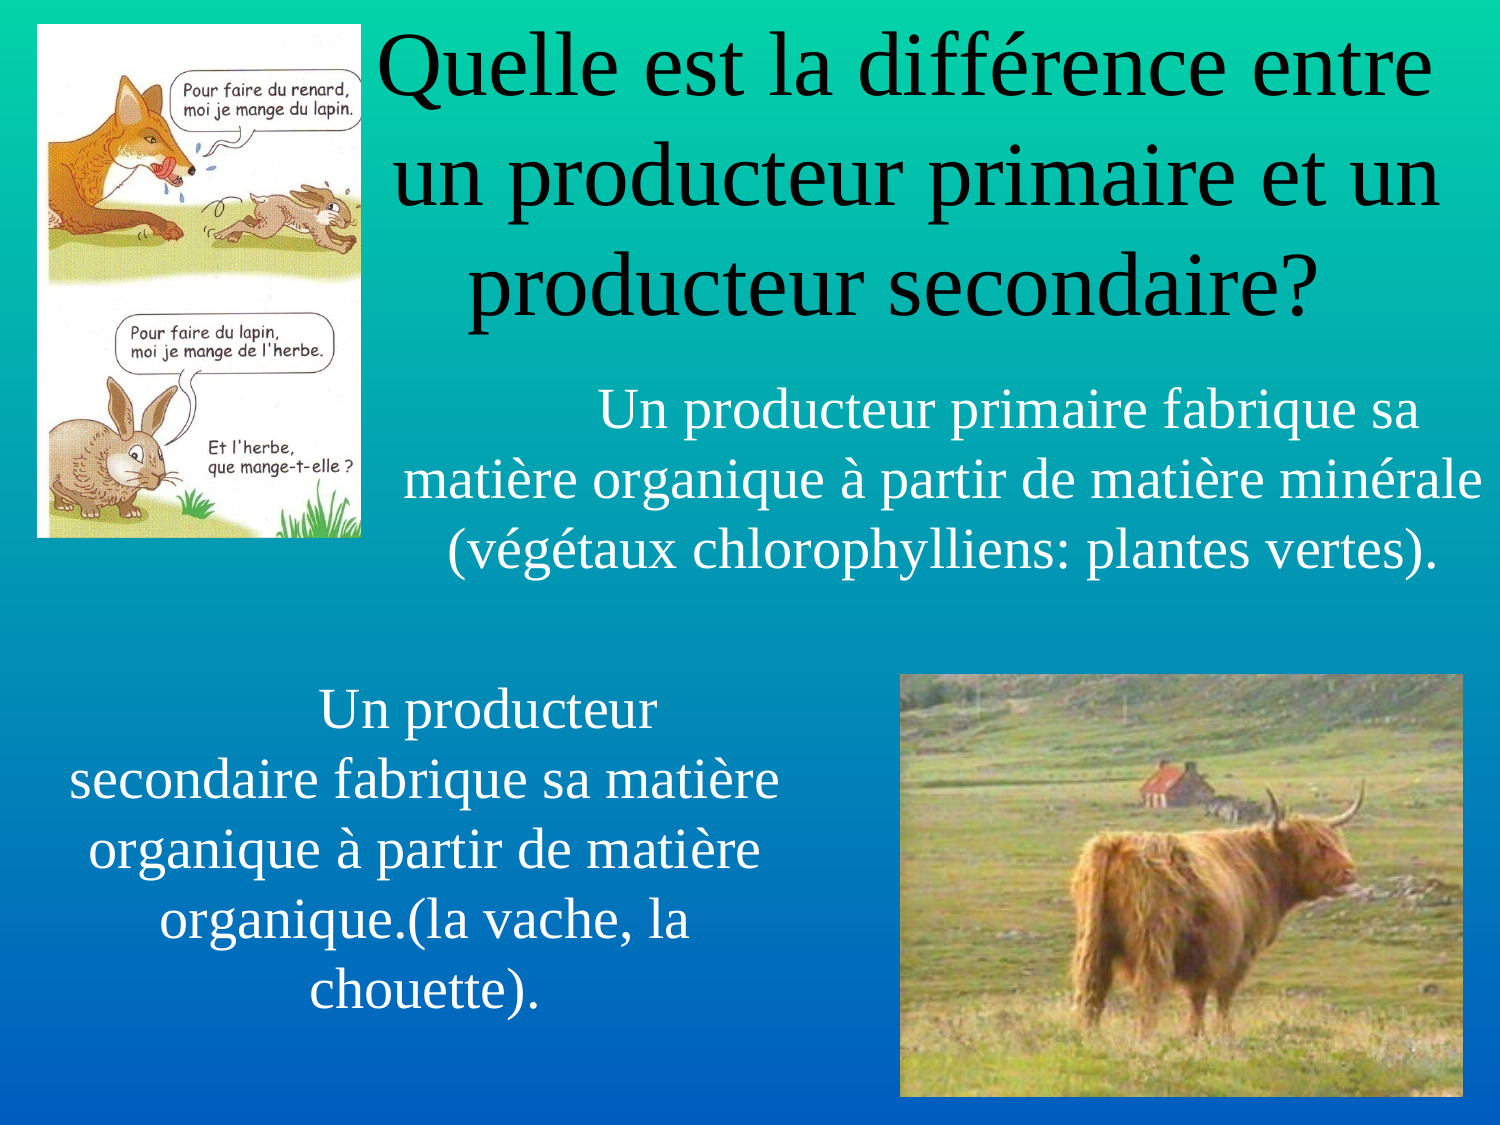

Quelle est la différence entre un producteur primaire et un producteur secondaire?
 Un producteur primaire fabrique sa matière organique à partir de matière minérale (végétaux chlorophylliens: plantes vertes).
         Un producteur secondaire fabrique sa matière organique à partir de matière organique.(la vache, la chouette).